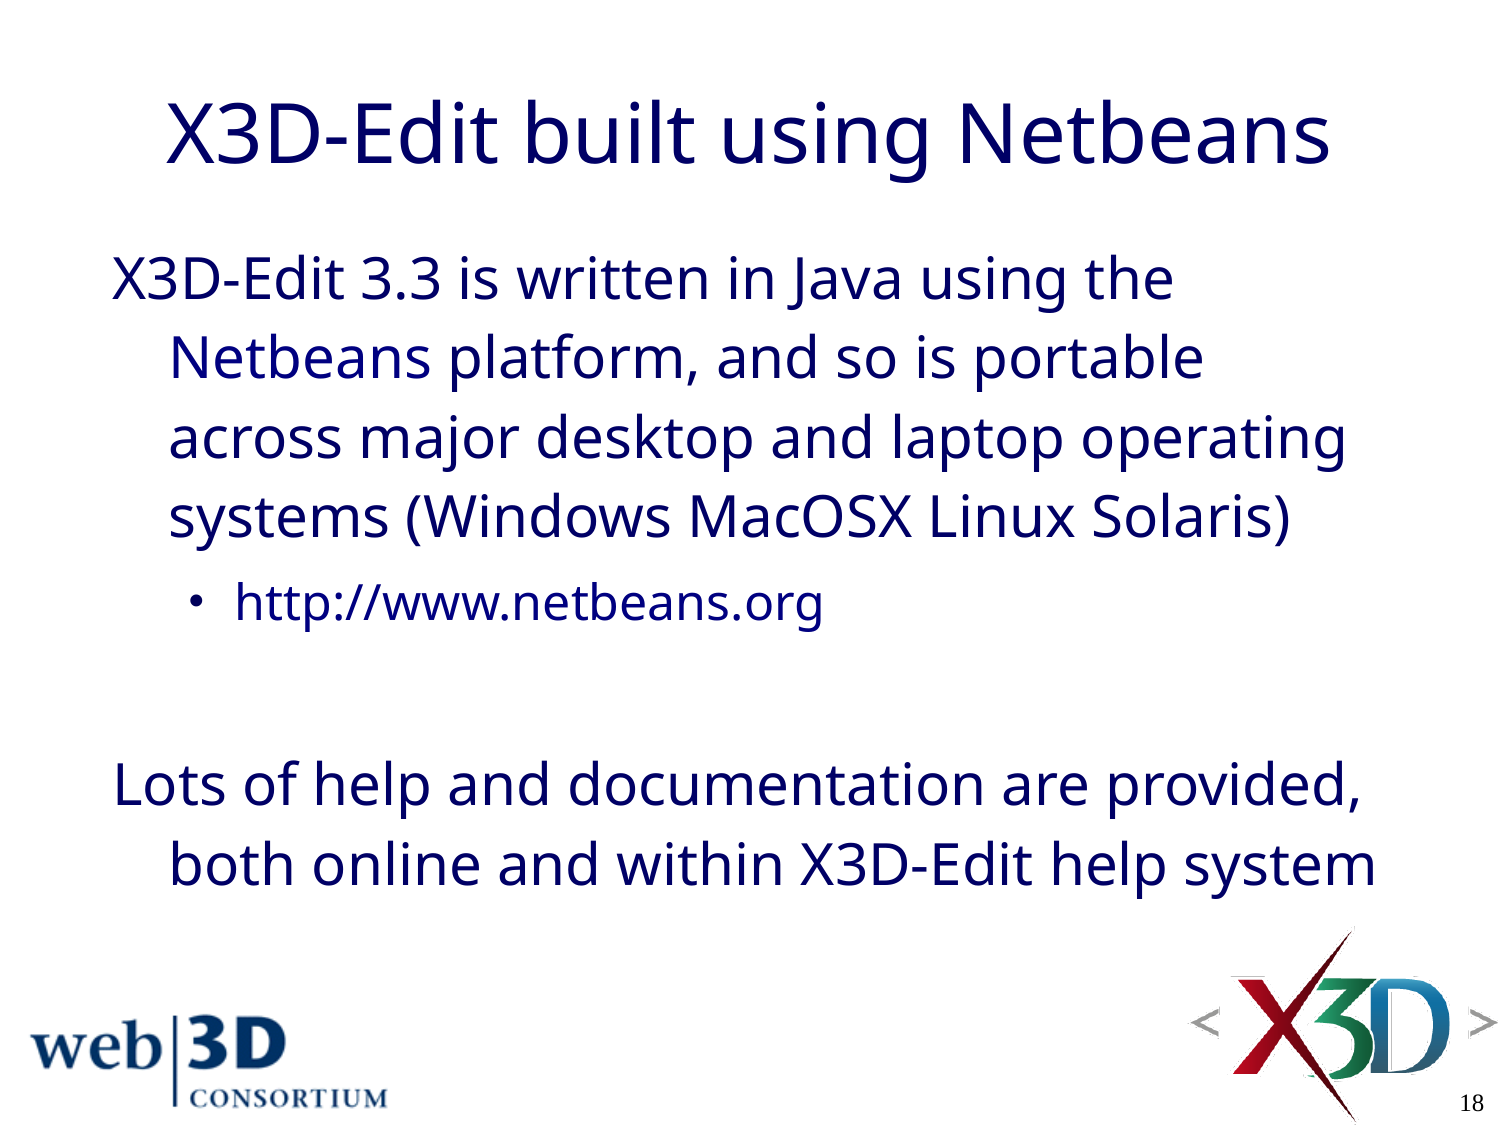

# X3D-Edit built using Netbeans
X3D-Edit 3.3 is written in Java using the Netbeans platform, and so is portable across major desktop and laptop operating systems (Windows MacOSX Linux Solaris)
http://www.netbeans.org
Lots of help and documentation are provided, both online and within X3D-Edit help system